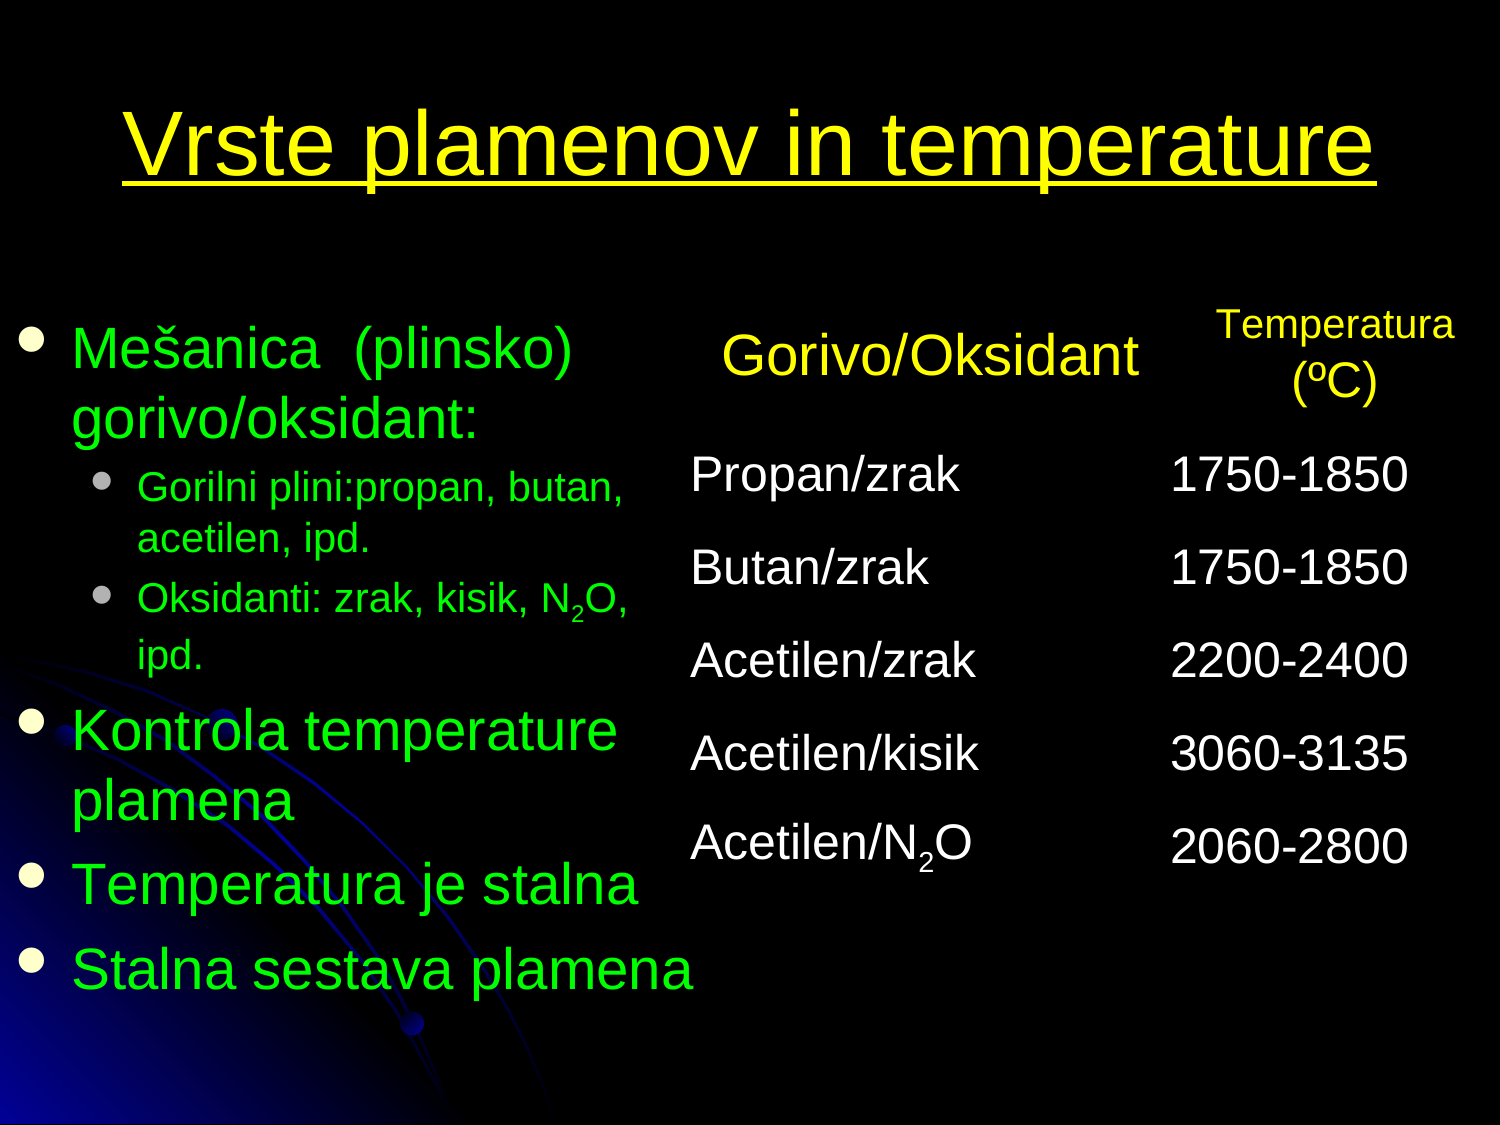

# Vrste plamenov in temperature
| Gorivo/Oksidant | Temperatura (ºC) |
| --- | --- |
| Propan/zrak | 1750-1850 |
| Butan/zrak | 1750-1850 |
| Acetilen/zrak | 2200-2400 |
| Acetilen/kisik | 3060-3135 |
| Acetilen/N2O | 2060-2800 |
Mešanica (plinsko) gorivo/oksidant:
Gorilni plini:propan, butan, acetilen, ipd.
Oksidanti: zrak, kisik, N2O, ipd.
Kontrola temperature plamena
Temperatura je stalna
Stalna sestava plamena